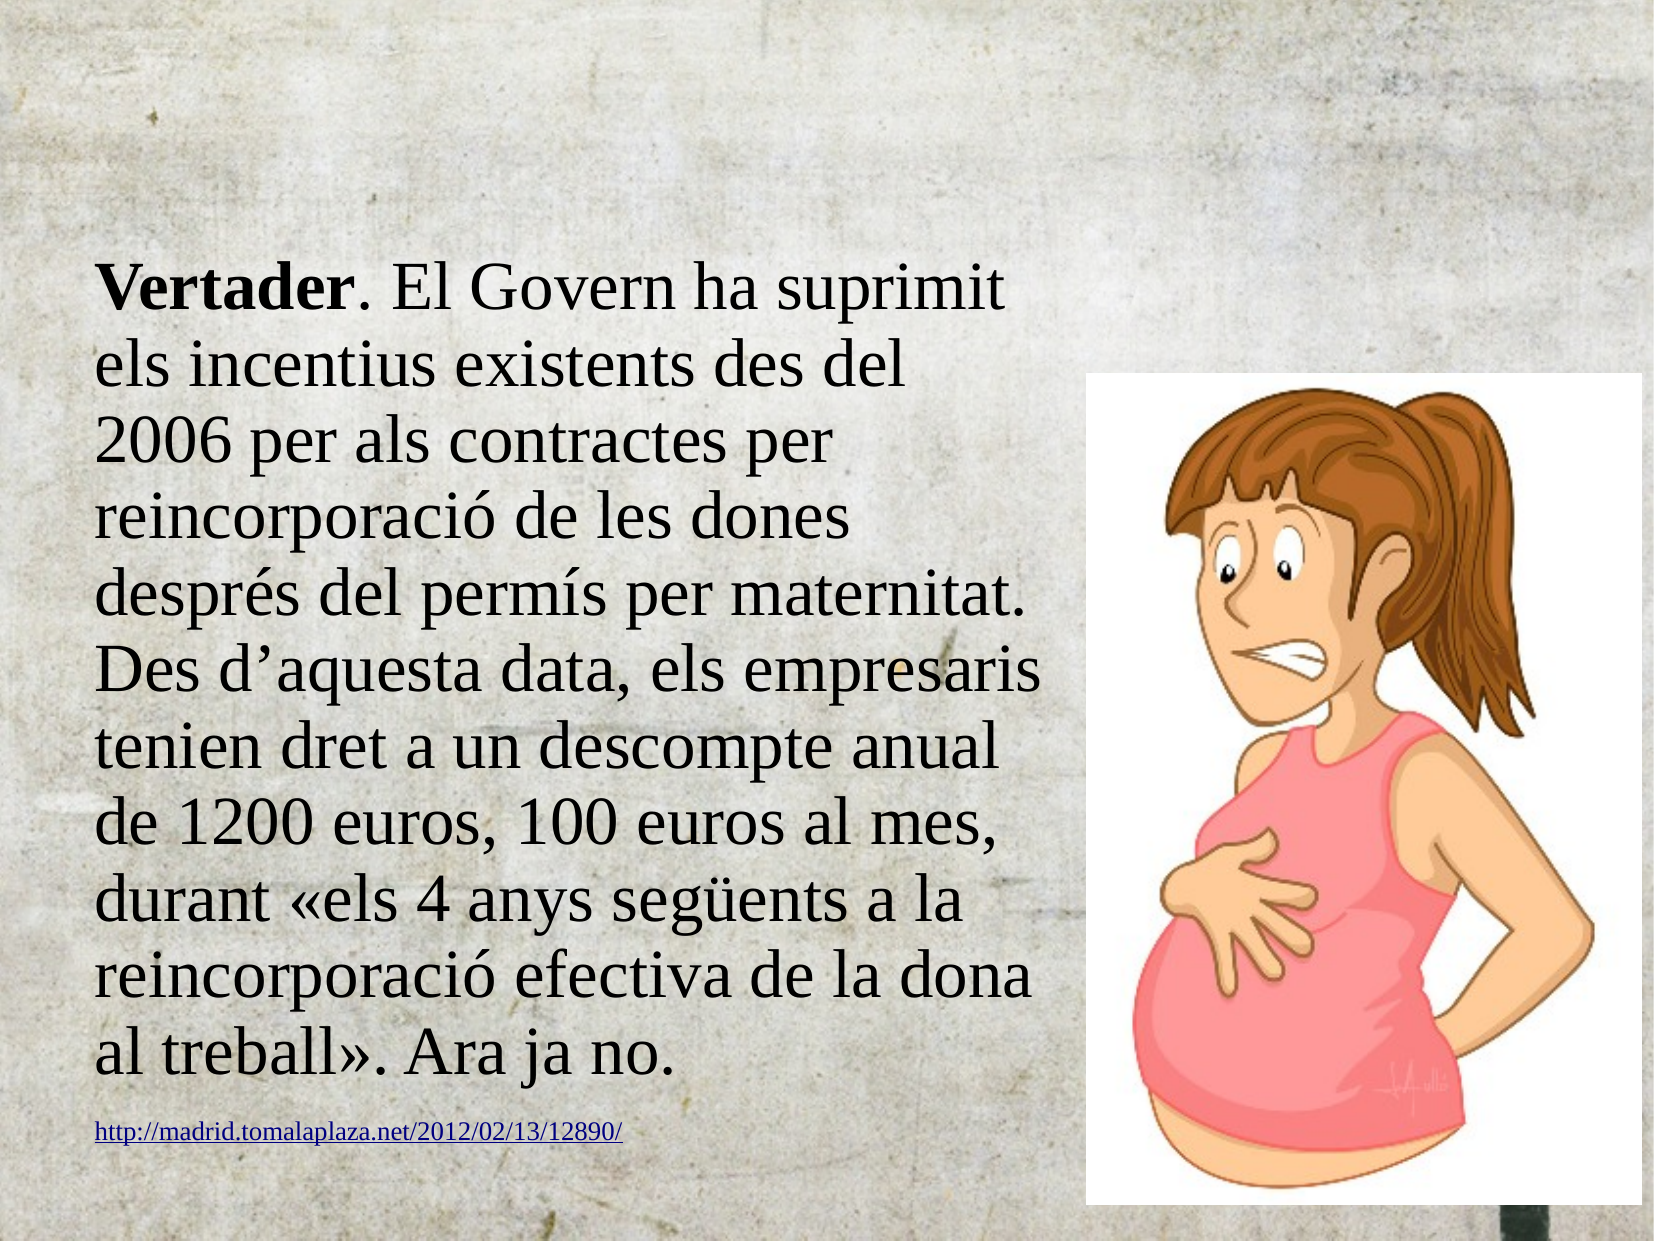

# Vertader. El Govern ha suprimit els incentius existents des del 2006 per als contractes per reincorporació de les dones després del permís per maternitat. Des d’aquesta data, els empresaris tenien dret a un descompte anual de 1200 euros, 100 euros al mes, durant «els 4 anys següents a la reincorporació efectiva de la dona al treball». Ara ja no.
http://madrid.tomalaplaza.net/2012/02/13/12890/